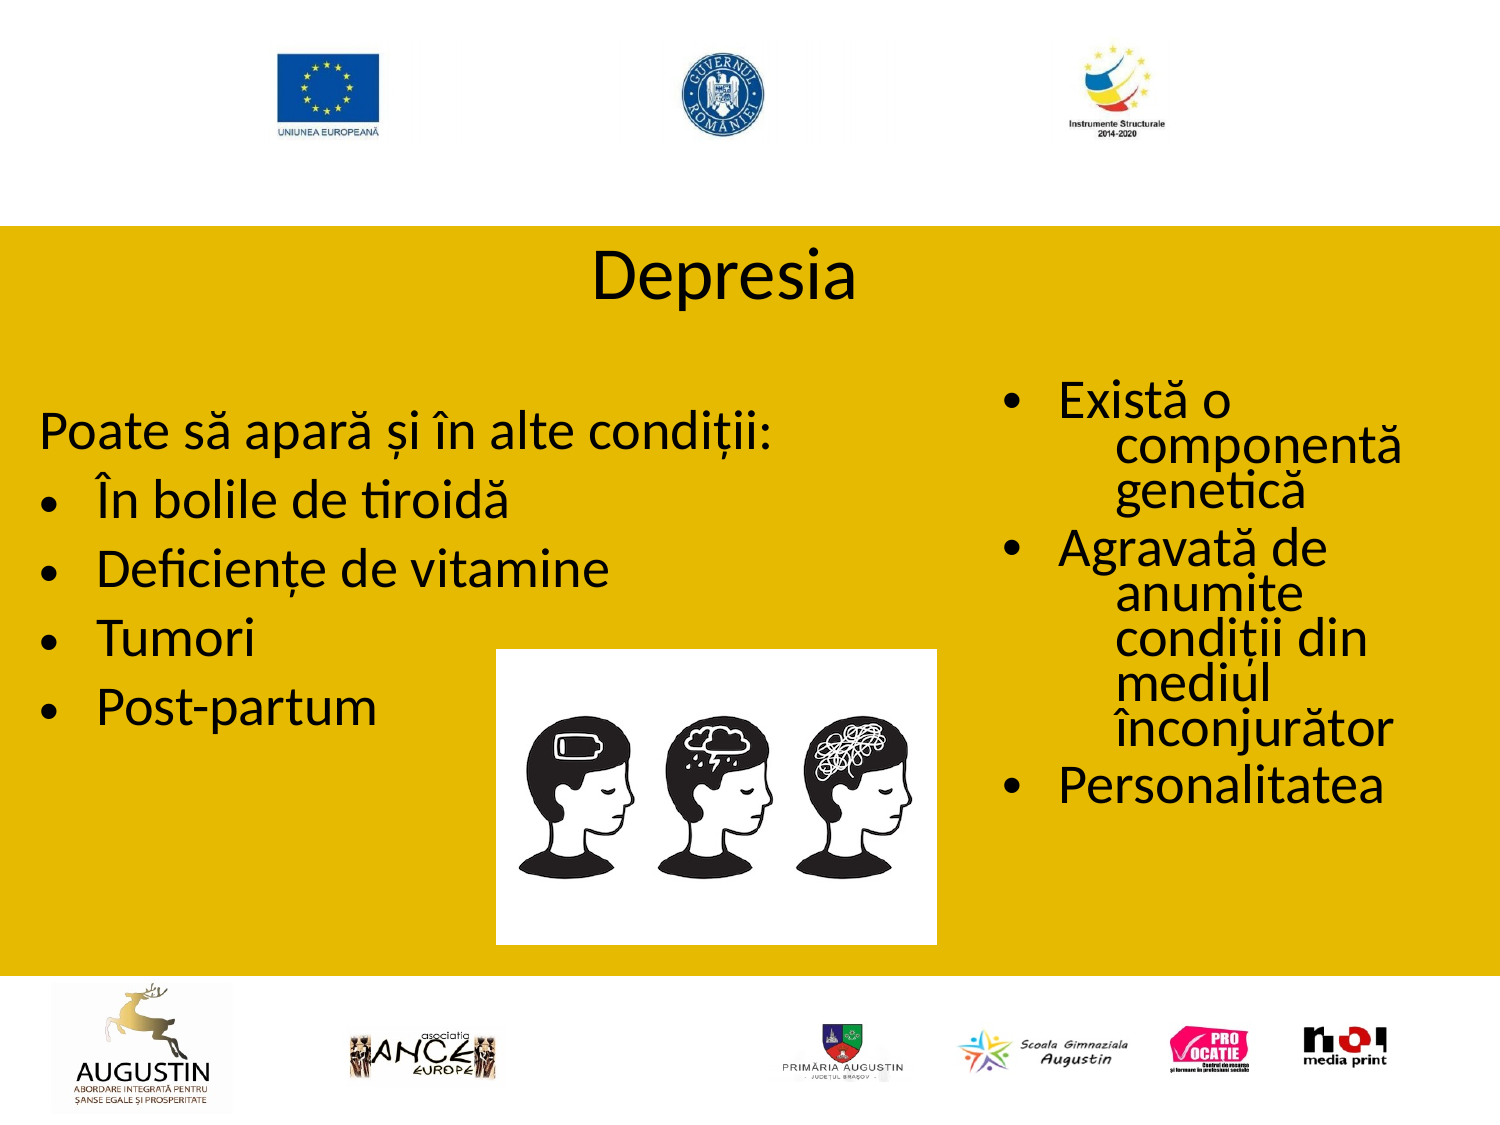

# Depresia
Există o componentă genetică
Agravată de anumite condiții din mediul înconjurător
Personalitatea
Poate să apară și în alte condiții:
În bolile de tiroidă
Deficiențe de vitamine
Tumori
Post-partum